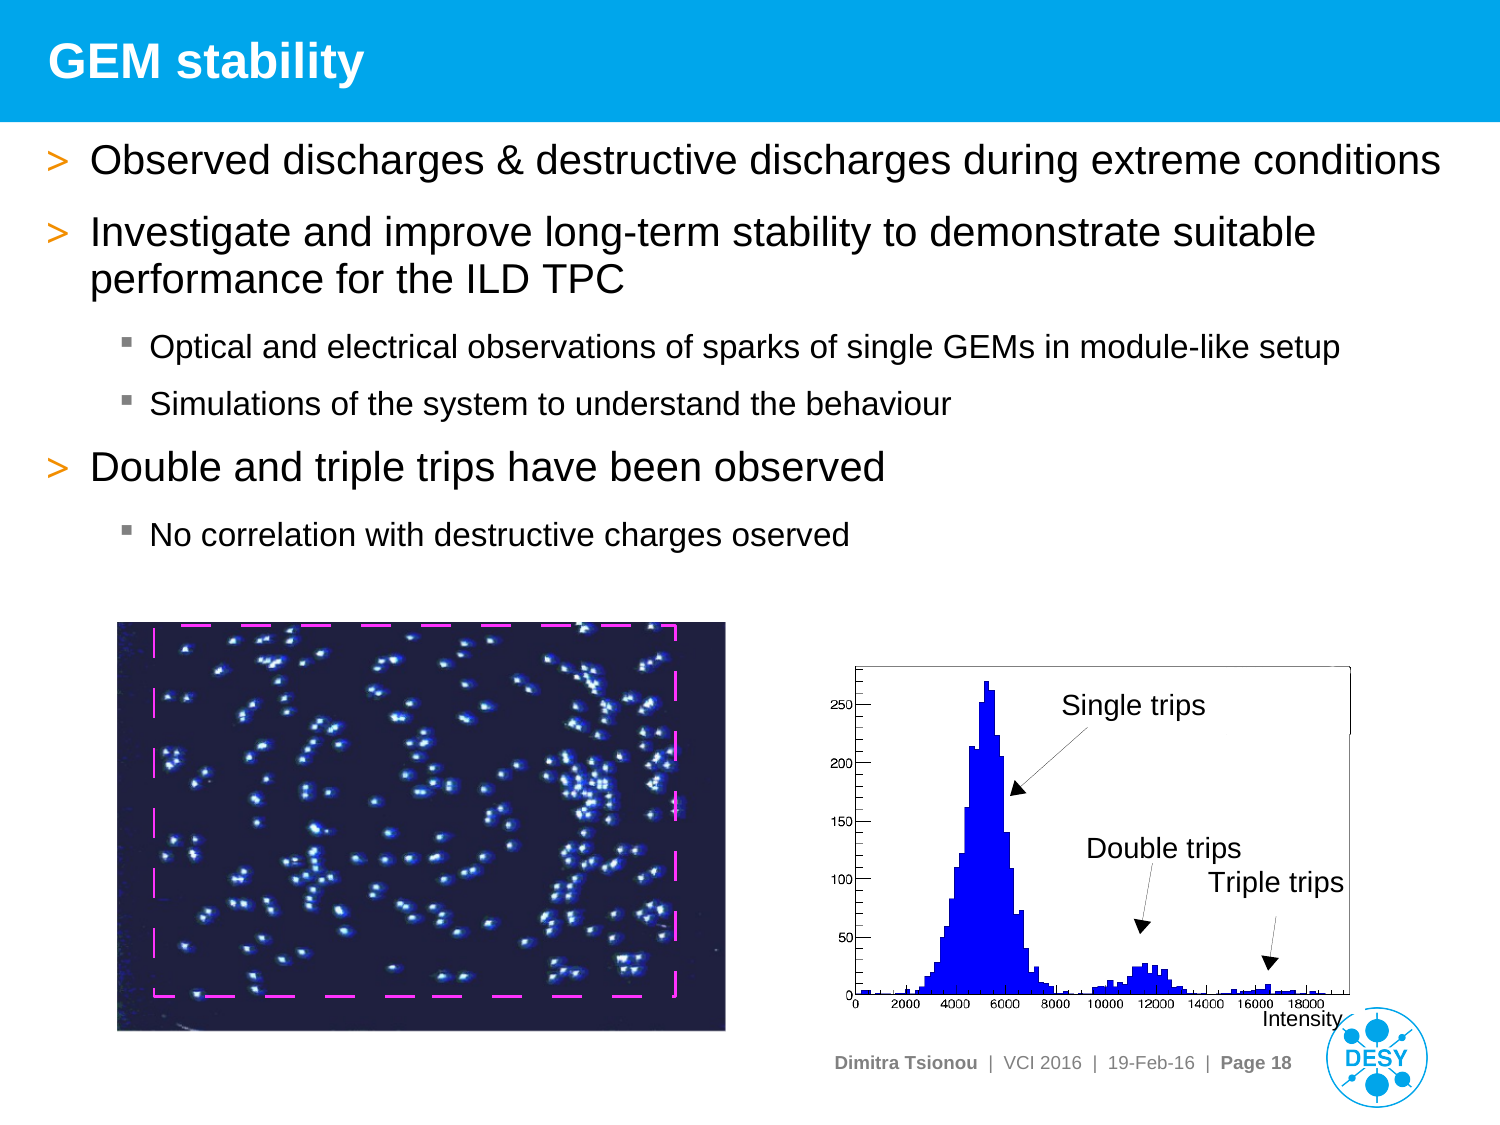

# GEM stability
Observed discharges & destructive discharges during extreme conditions
Investigate and improve long-term stability to demonstrate suitable performance for the ILD TPC
Optical and electrical observations of sparks of single GEMs in module-like setup
Simulations of the system to understand the behaviour
Double and triple trips have been observed
No correlation with destructive charges oserved
Single trips
Double trips
Triple trips
Intensity